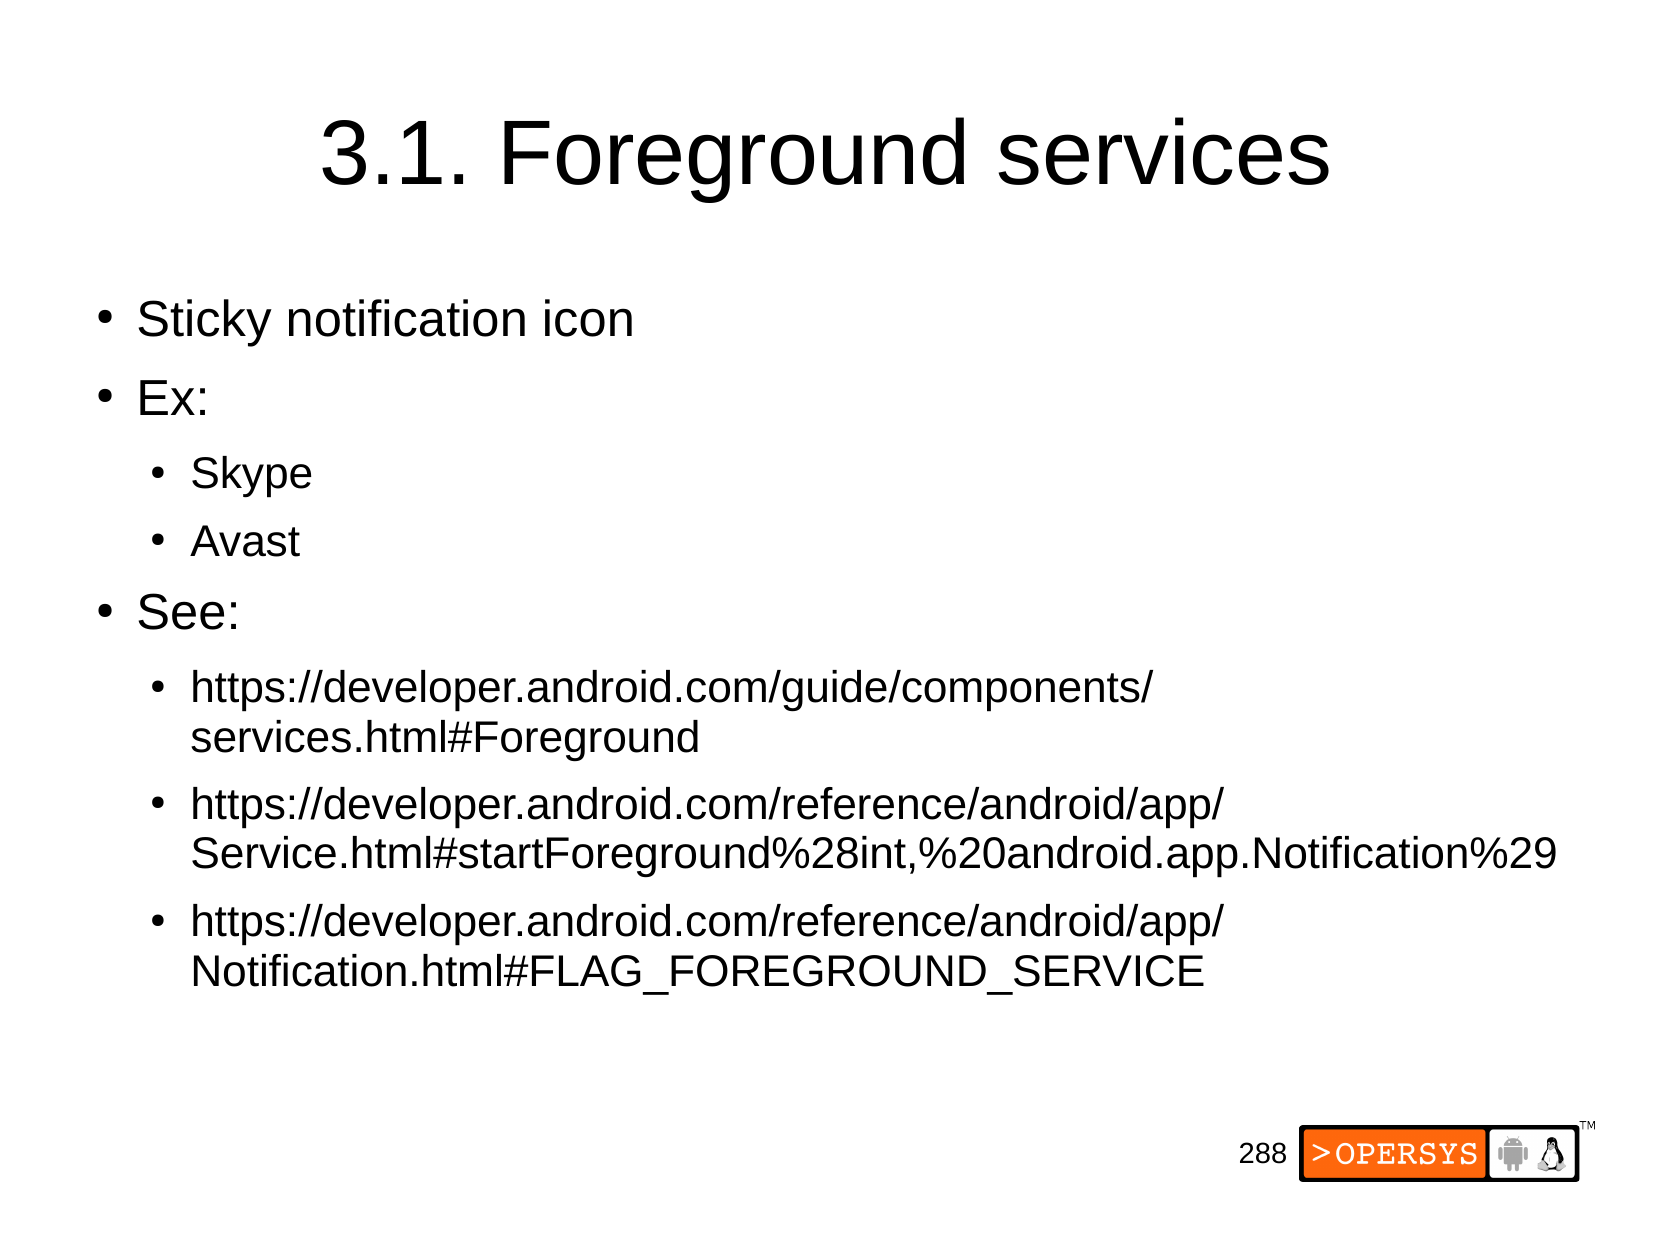

# 3.1. Foreground services
Sticky notification icon
Ex:
Skype
Avast
See:
https://developer.android.com/guide/components/services.html#Foreground
https://developer.android.com/reference/android/app/Service.html#startForeground%28int,%20android.app.Notification%29
https://developer.android.com/reference/android/app/Notification.html#FLAG_FOREGROUND_SERVICE